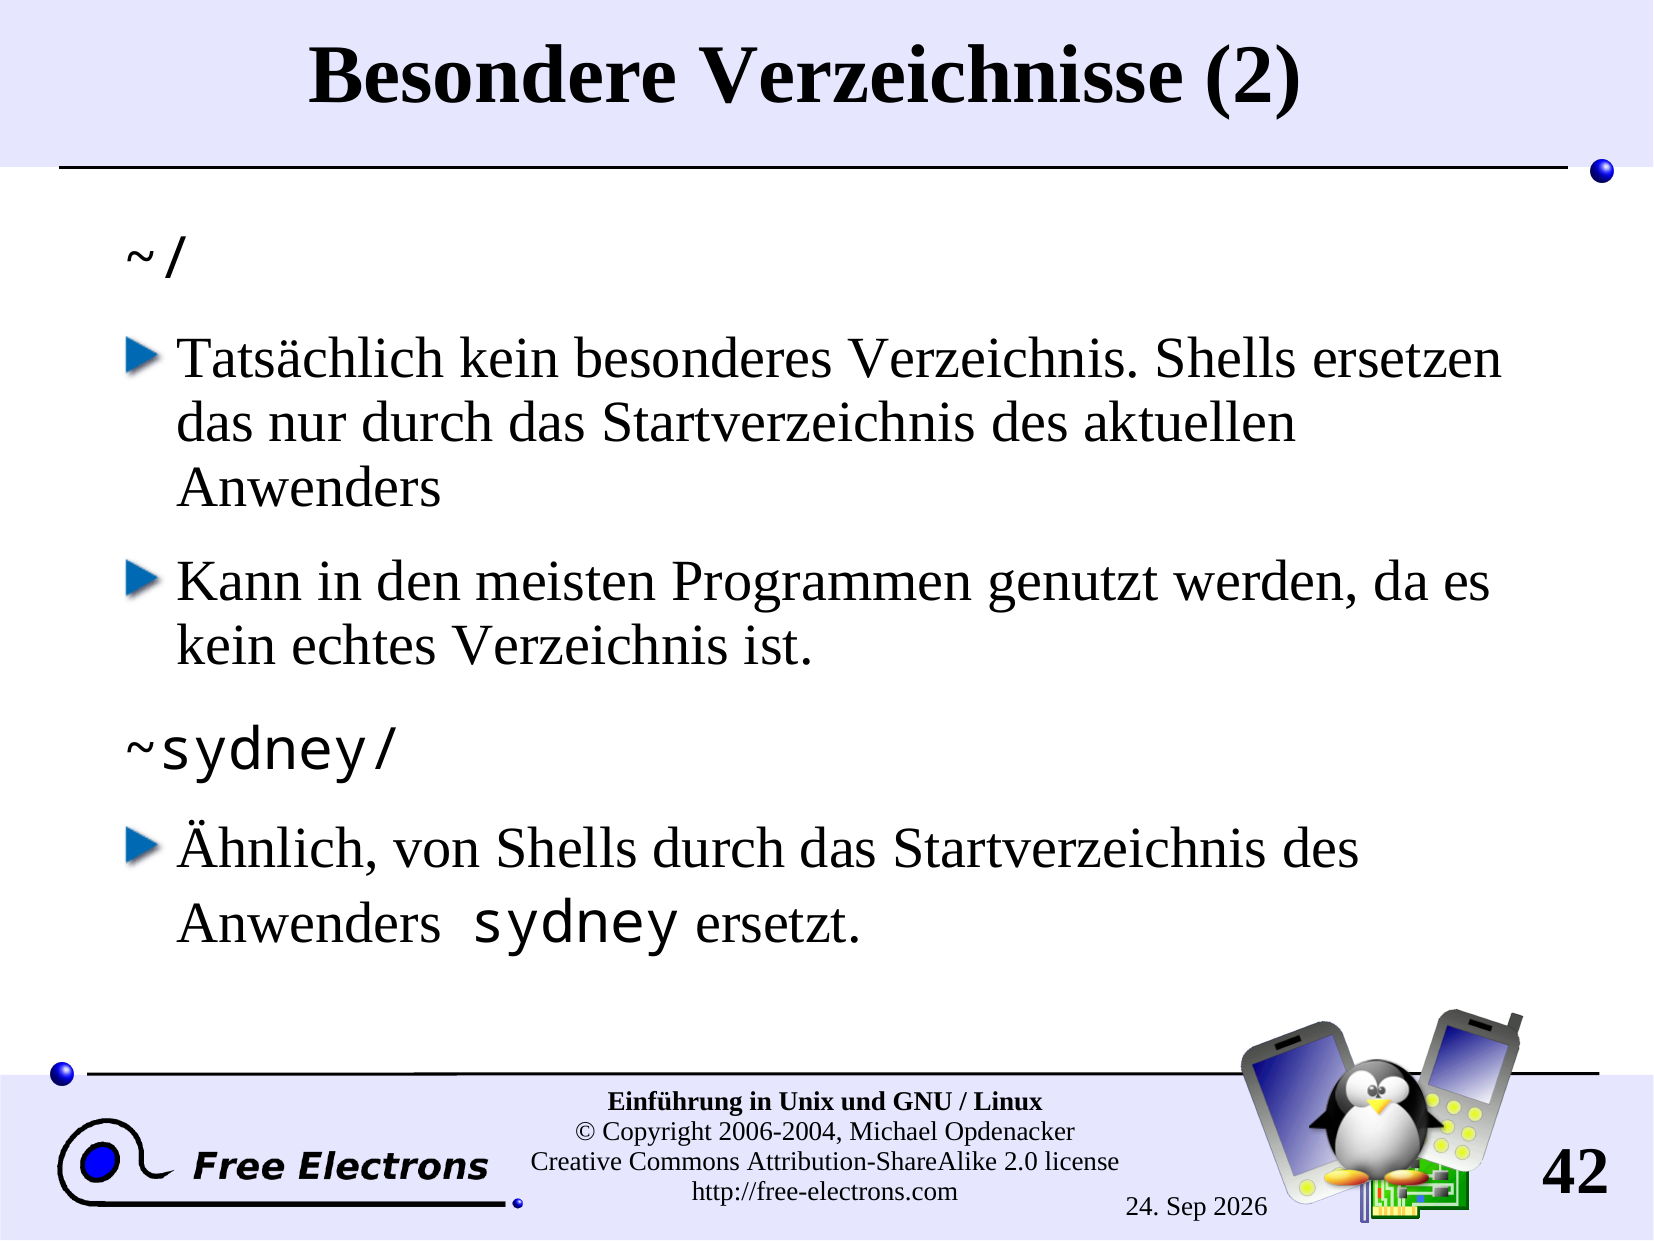

# Besondere Verzeichnisse (2)
~/
Tatsächlich kein besonderes Verzeichnis. Shells ersetzen das nur durch das Startverzeichnis des aktuellen Anwenders
Kann in den meisten Programmen genutzt werden, da es kein echtes Verzeichnis ist.
~sydney/
Ähnlich, von Shells durch das Startverzeichnis des Anwenders sydney ersetzt.